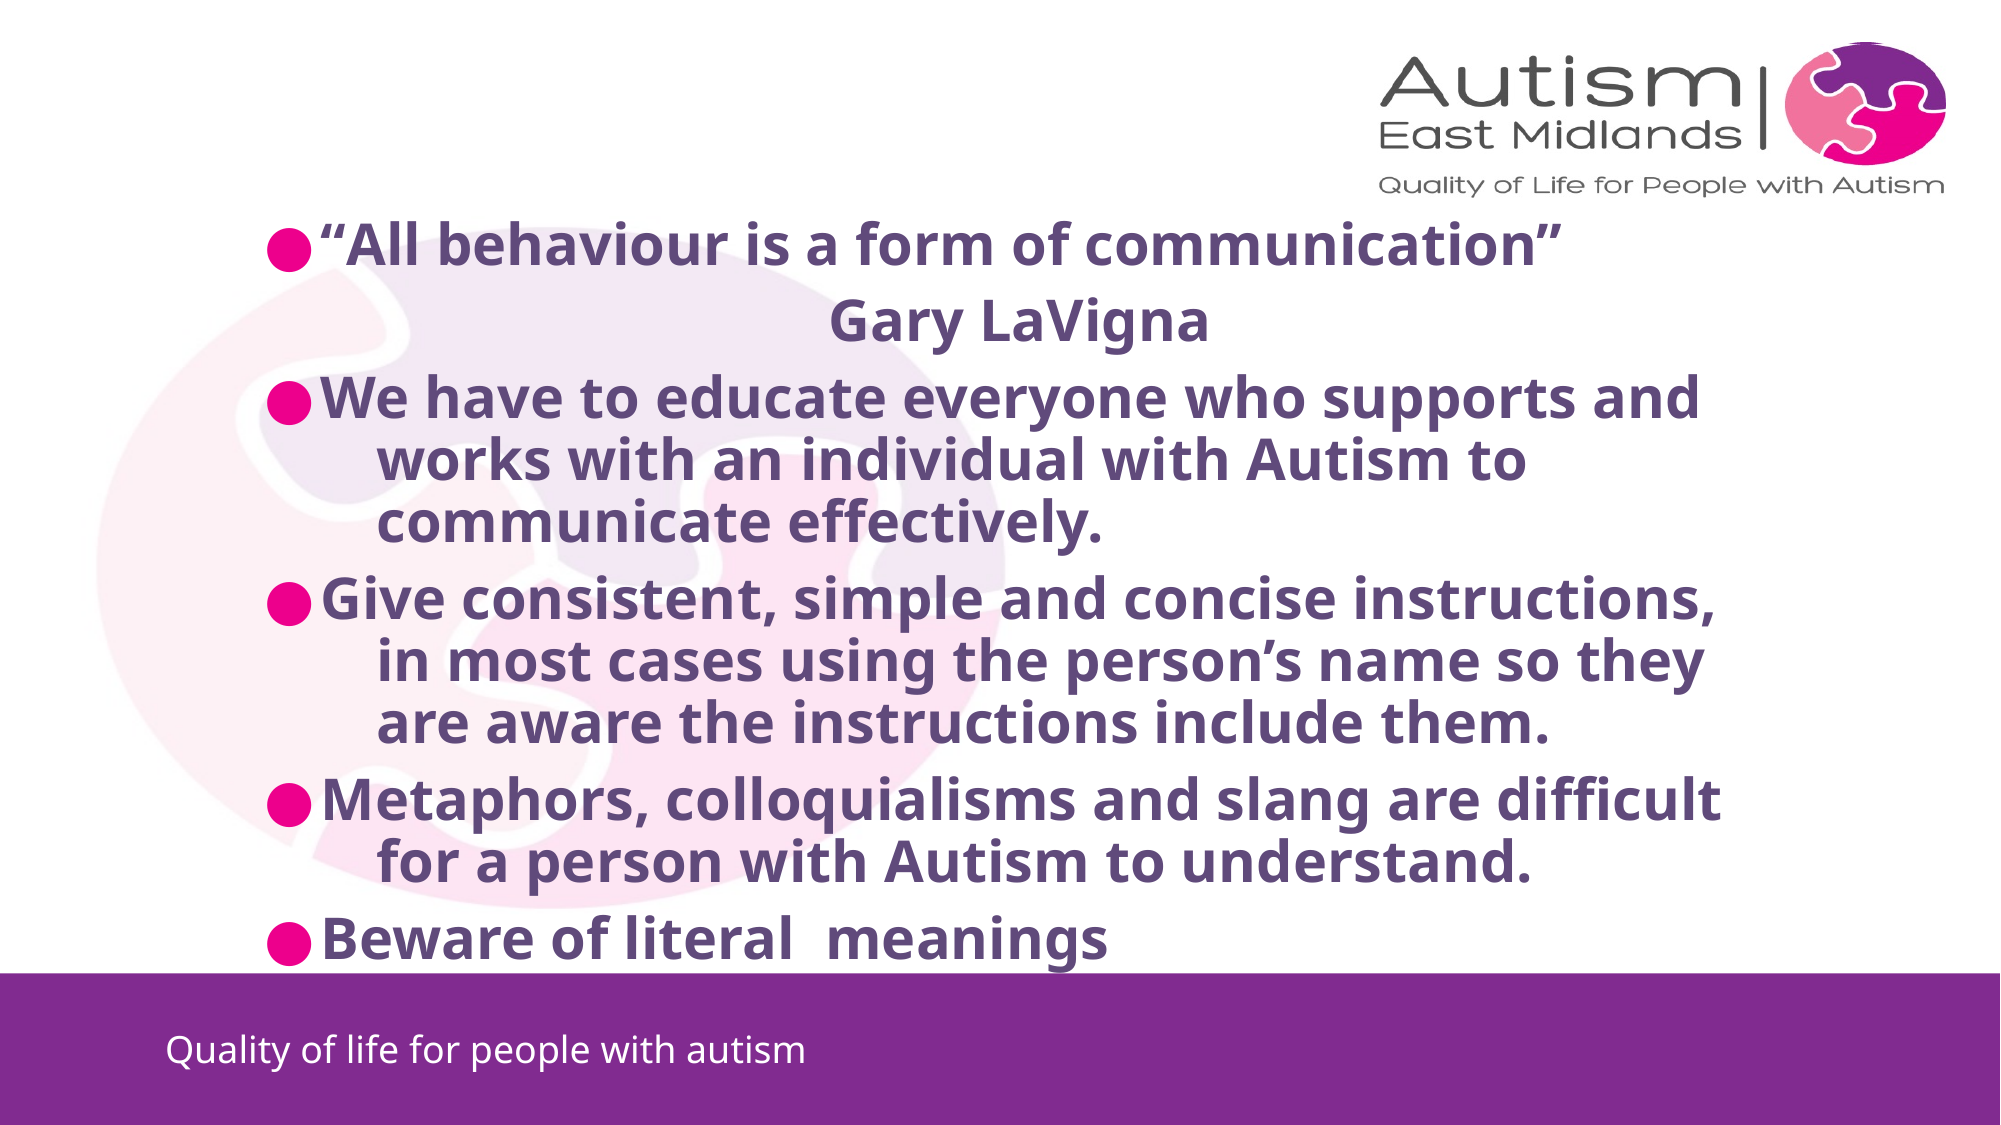

# “All behaviour is a form of communication”
Gary LaVigna
We have to educate everyone who supports and works with an individual with Autism to communicate effectively.
Give consistent, simple and concise instructions, in most cases using the person’s name so they are aware the instructions include them.
Metaphors, colloquialisms and slang are difficult for a person with Autism to understand.
Beware of literal meanings